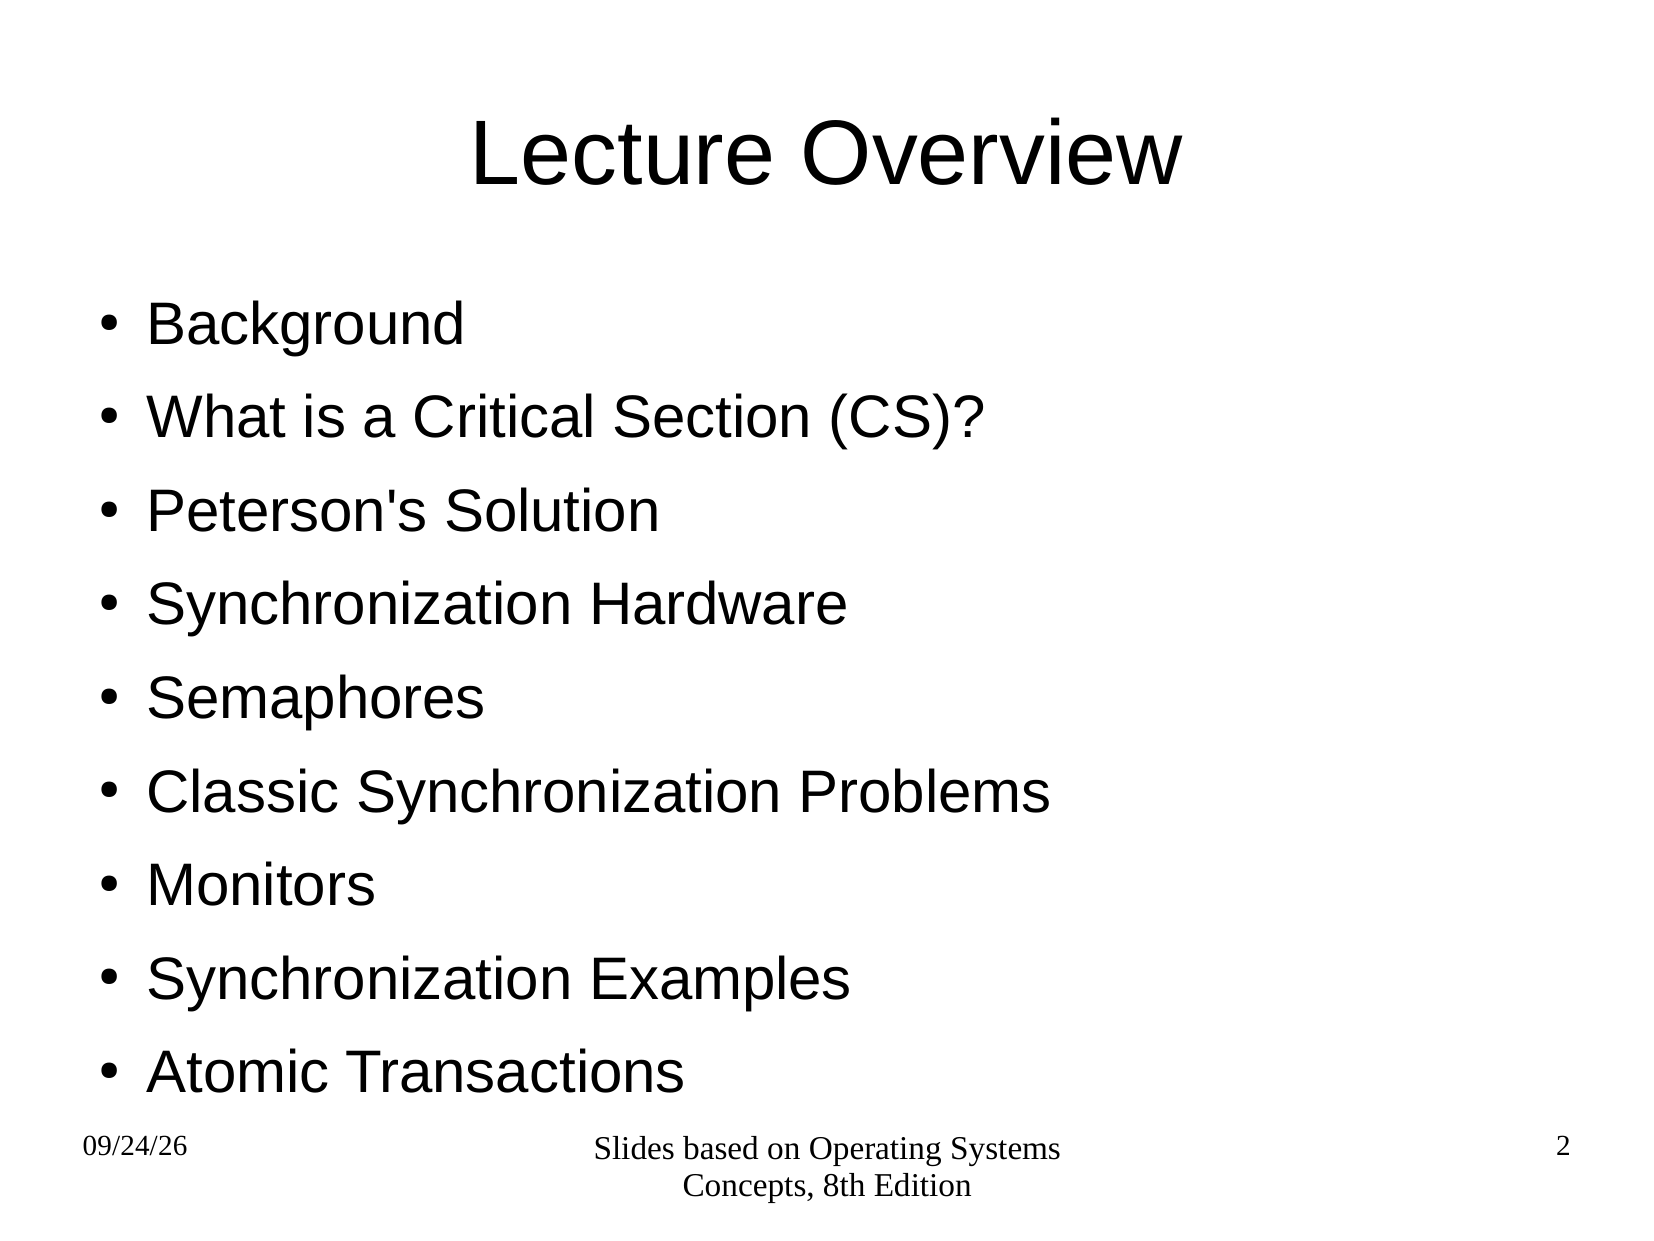

# Lecture Overview
Background
What is a Critical Section (CS)?
Peterson's Solution
Synchronization Hardware
Semaphores
Classic Synchronization Problems
Monitors
Synchronization Examples
Atomic Transactions
2